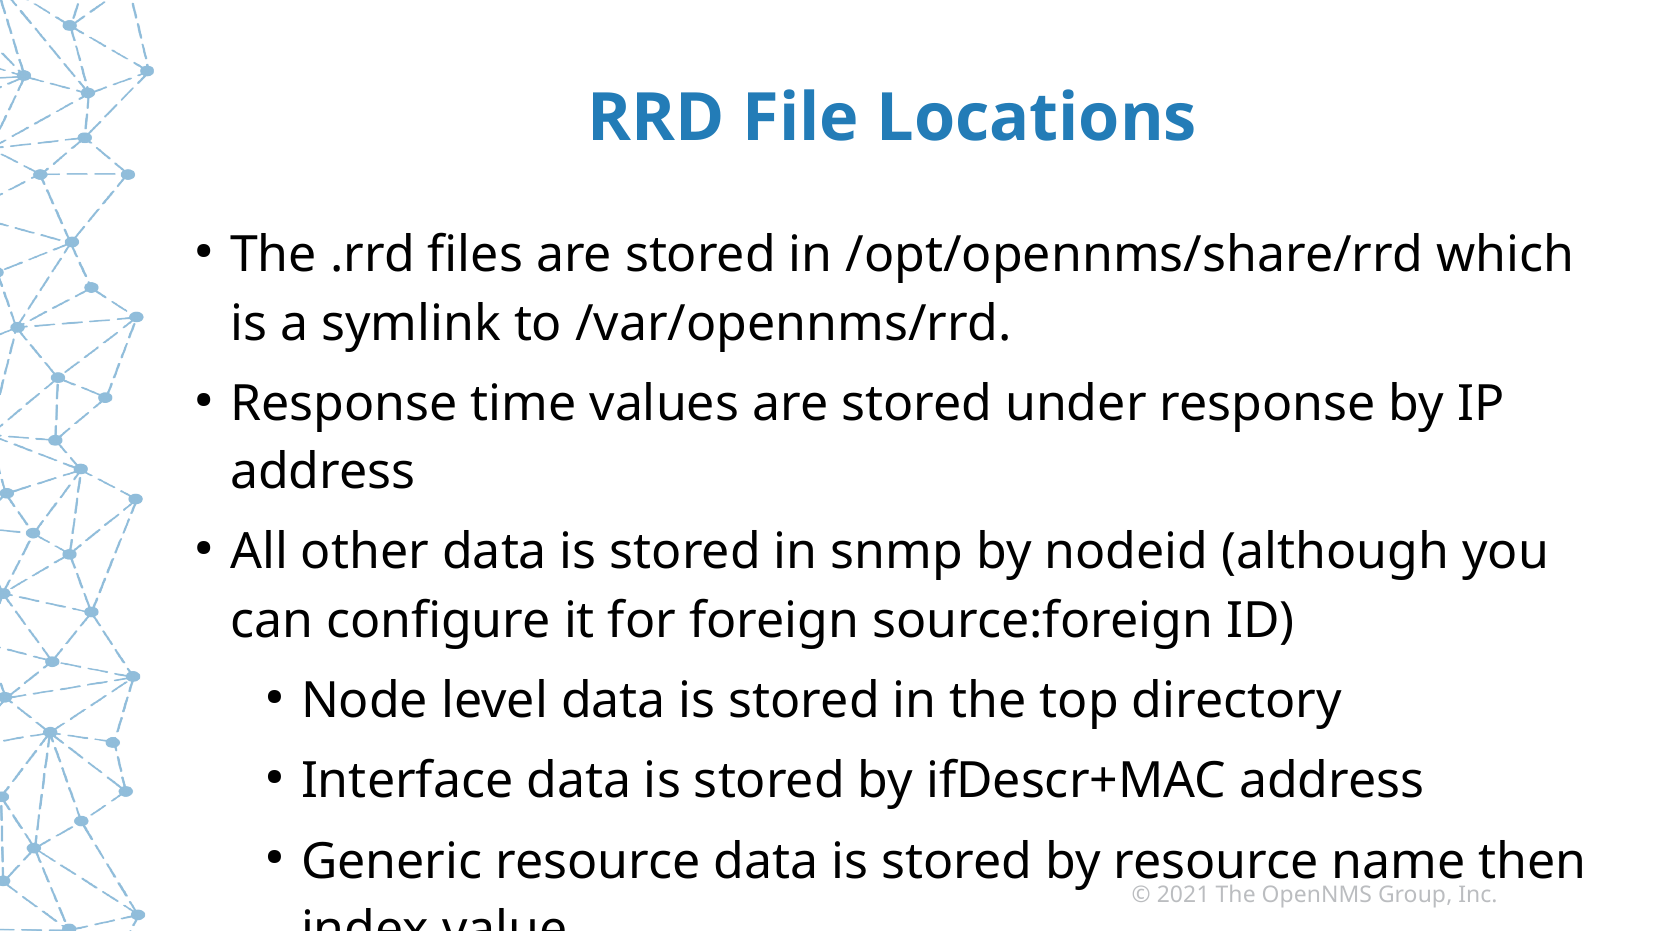

# RRD File Locations
The .rrd files are stored in /opt/opennms/share/rrd which is a symlink to /var/opennms/rrd.
Response time values are stored under response by IP address
All other data is stored in snmp by nodeid (although you can configure it for foreign source:foreign ID)
Node level data is stored in the top directory
Interface data is stored by ifDescr+MAC address
Generic resource data is stored by resource name then index value